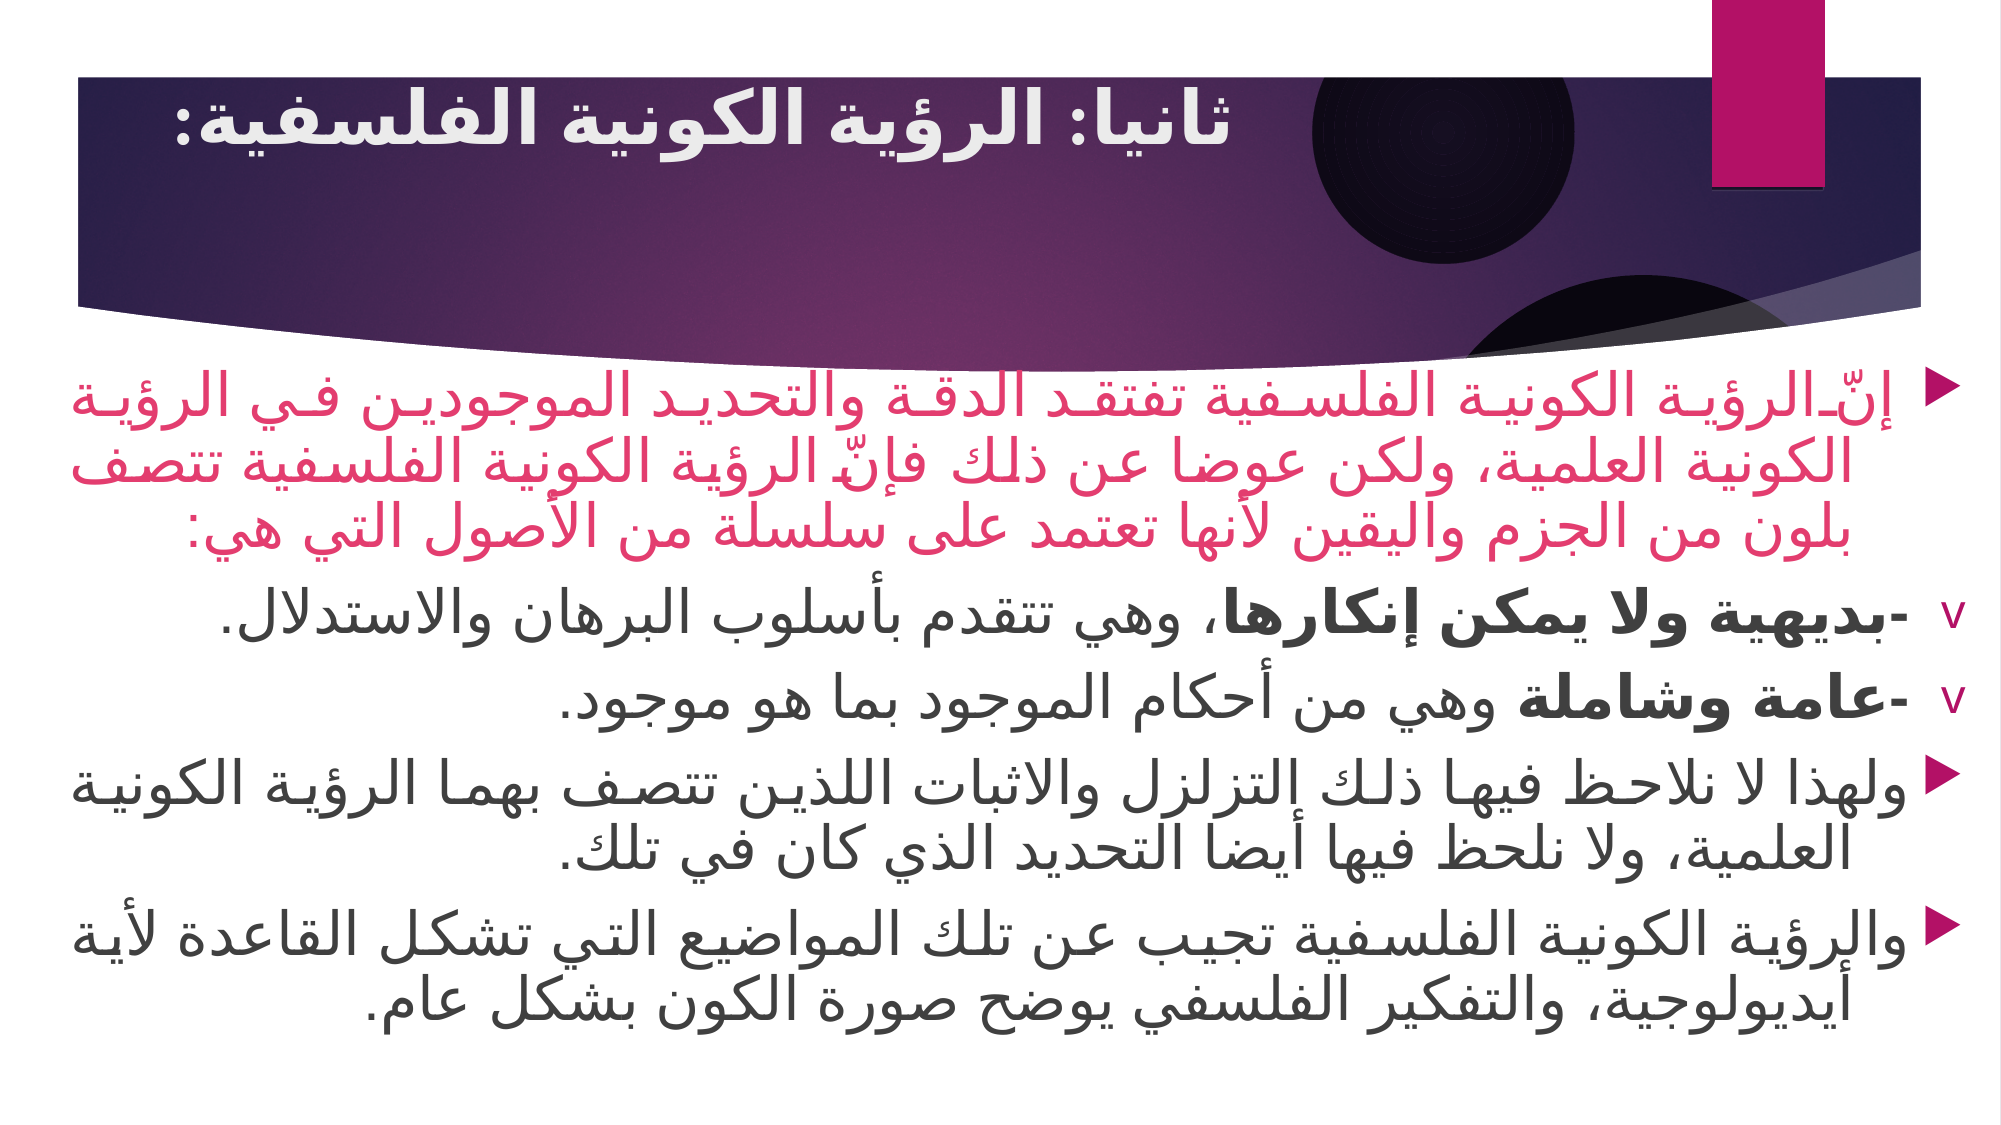

# ثانيا: الرؤية الكونية الفلسفية:
إنّ الرؤية الكونية الفلسفية تفتقد الدقة والتحديد الموجودين في الرؤية الكونية العلمية، ولكن عوضا عن ذلك فإنّ الرؤية الكونية الفلسفية تتصف بلون من الجزم واليقين لأنها تعتمد على سلسلة من الأصول التي هي:
-بديهية ولا يمكن إنكارها، وهي تتقدم بأسلوب البرهان والاستدلال.
-عامة وشاملة وهي من أحكام الموجود بما هو موجود.
ولهذا لا نلاحظ فيها ذلك التزلزل والاثبات اللذين تتصف بهما الرؤية الكونية العلمية، ولا نلحظ فيها أيضا التحديد الذي كان في تلك.
والرؤية الكونية الفلسفية تجيب عن تلك المواضيع التي تشكل القاعدة لأية أيديولوجية، والتفكير الفلسفي يوضح صورة الكون بشكل عام.